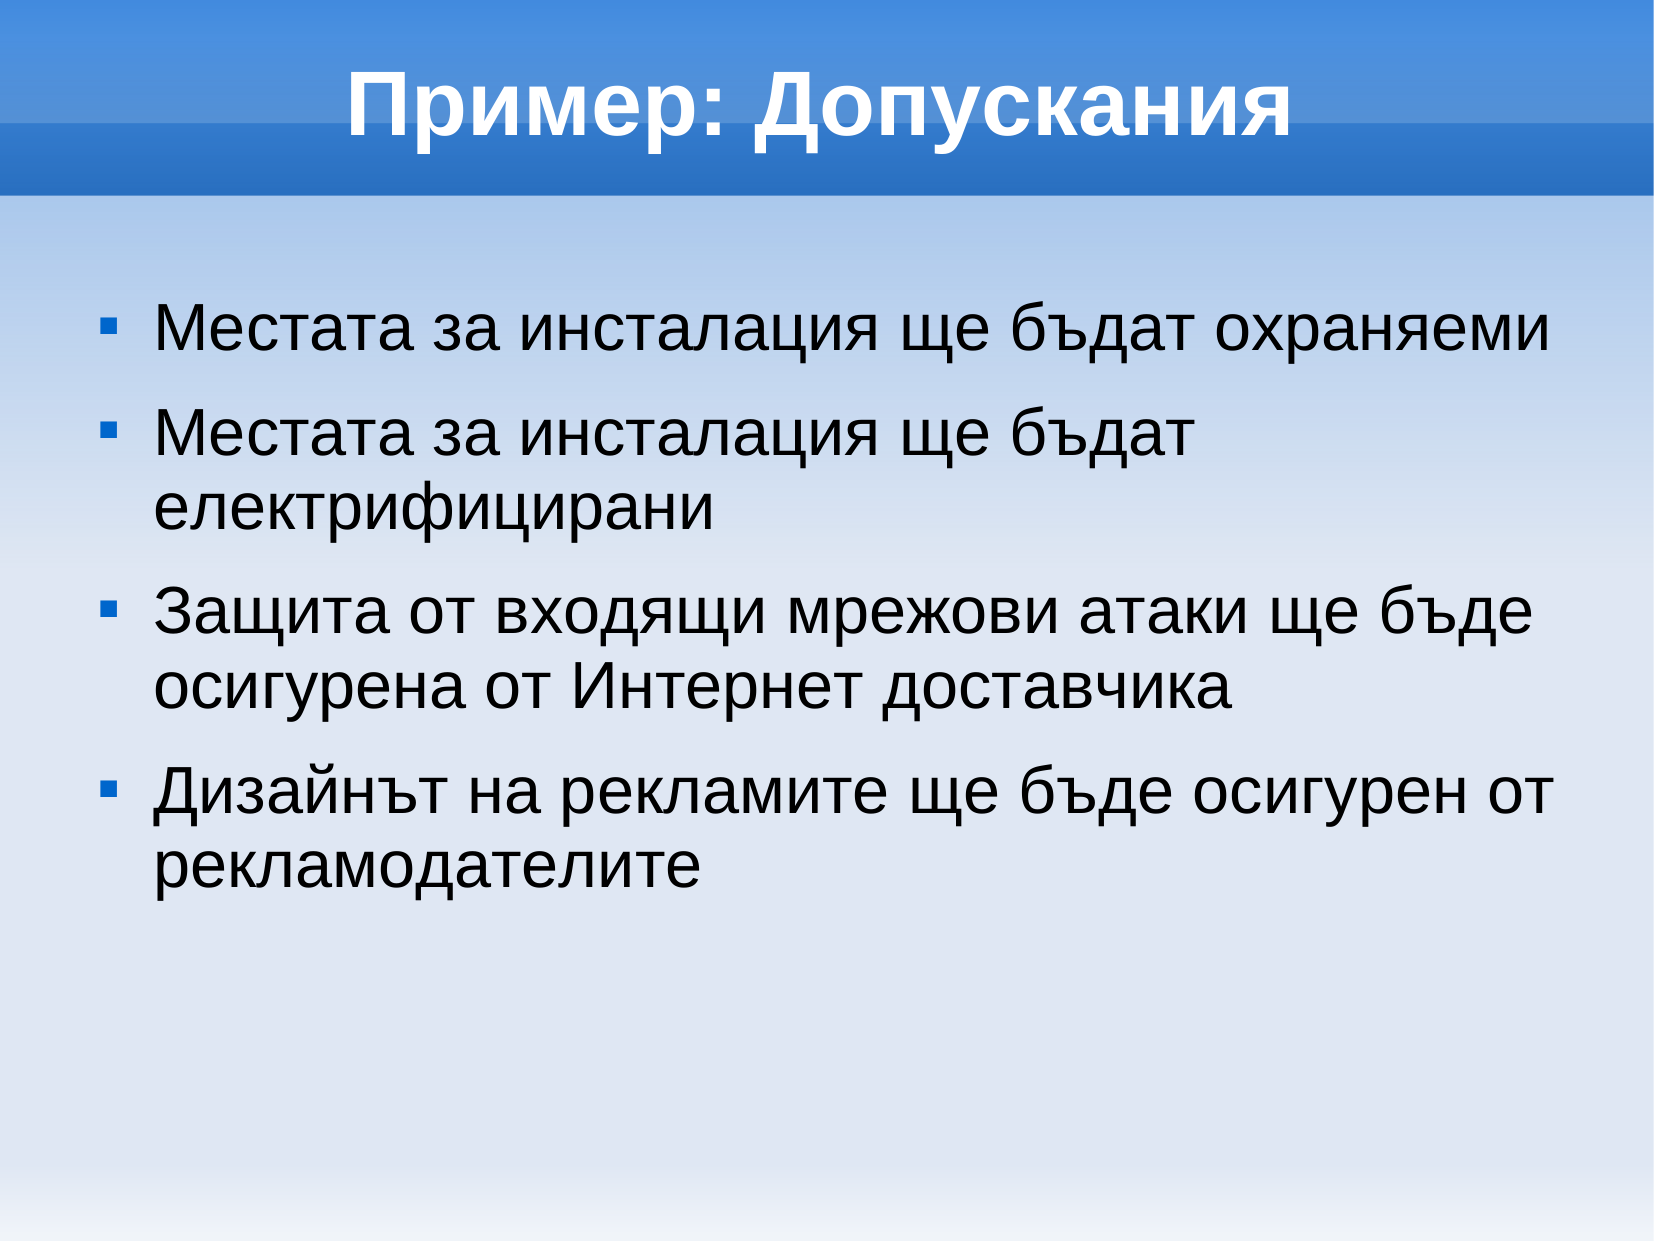

# Пример: Допускания
Местата за инсталация ще бъдат охраняеми
Местата за инсталация ще бъдат електрифицирани
Защита от входящи мрежови атаки ще бъде осигурена от Интернет доставчика
Дизайнът на рекламите ще бъде осигурен от рекламодателите